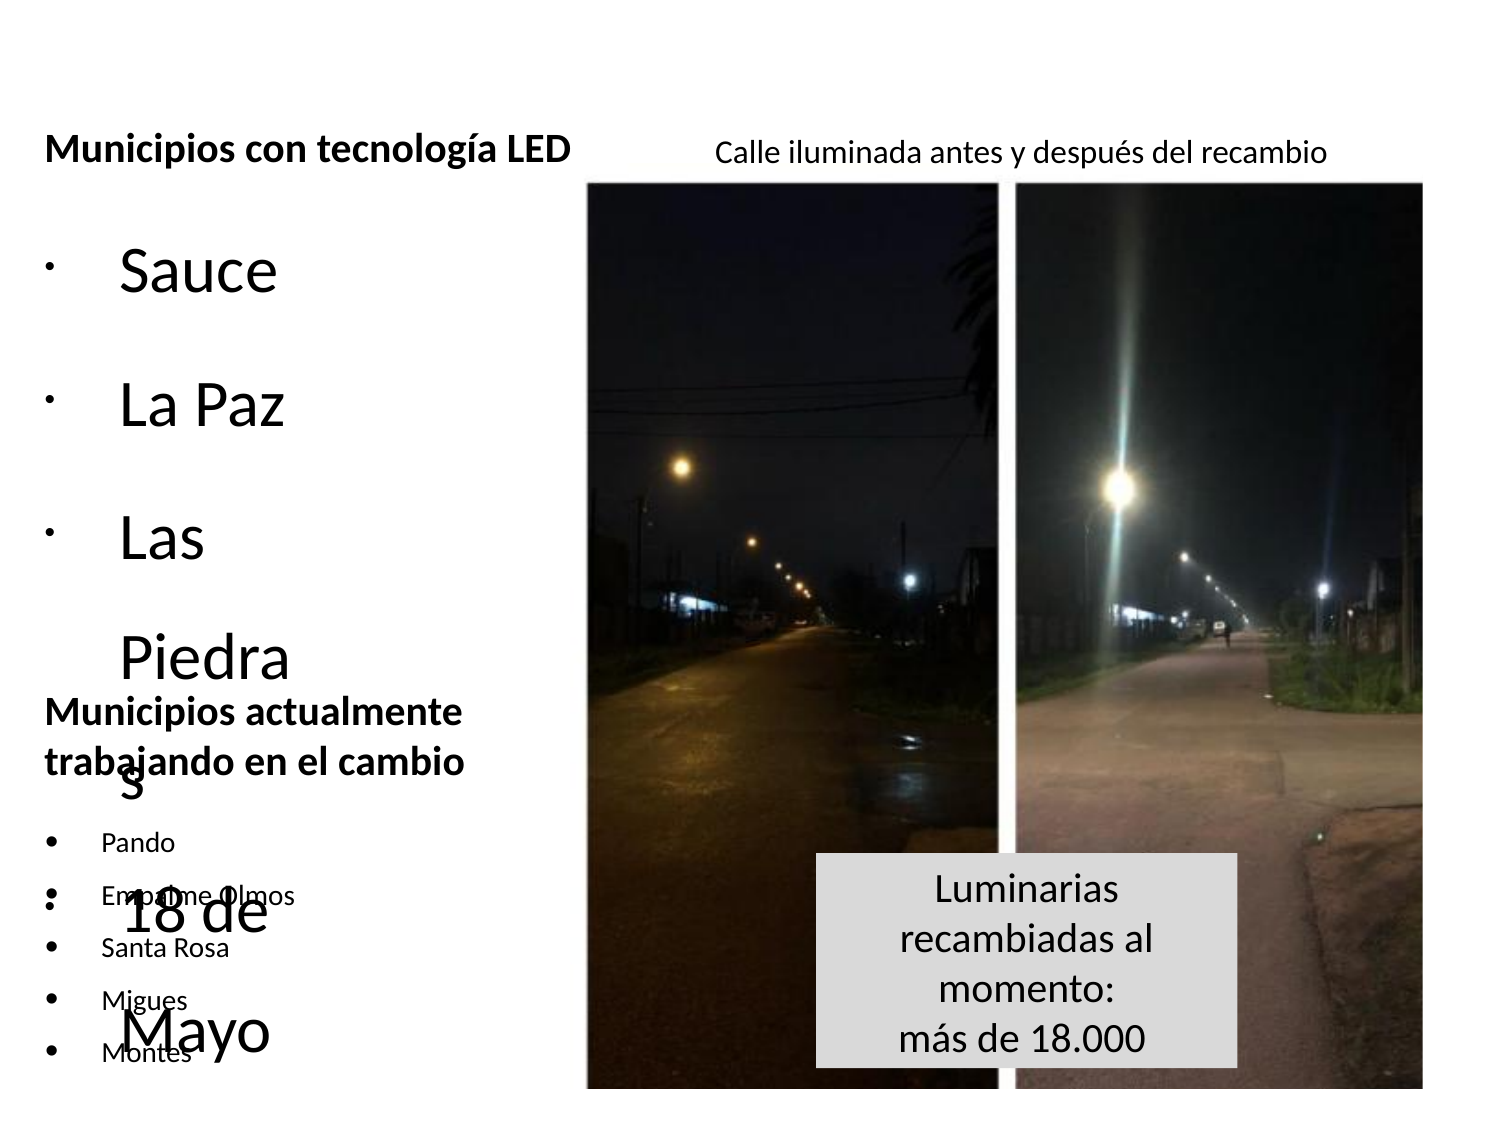

Municipios con tecnología LED
Calle iluminada antes y después del recambio
Sauce
La Paz
Las Piedras
18 de Mayo
Progreso
Atlántida
Parque Del Plata
Paso Carrasco
Nicolich
Municipios actualmente trabajando en el cambio
Pando
Empalme Olmos
Santa Rosa
Migues
Montes
Luminarias recambiadas al momento:
más de 18.000